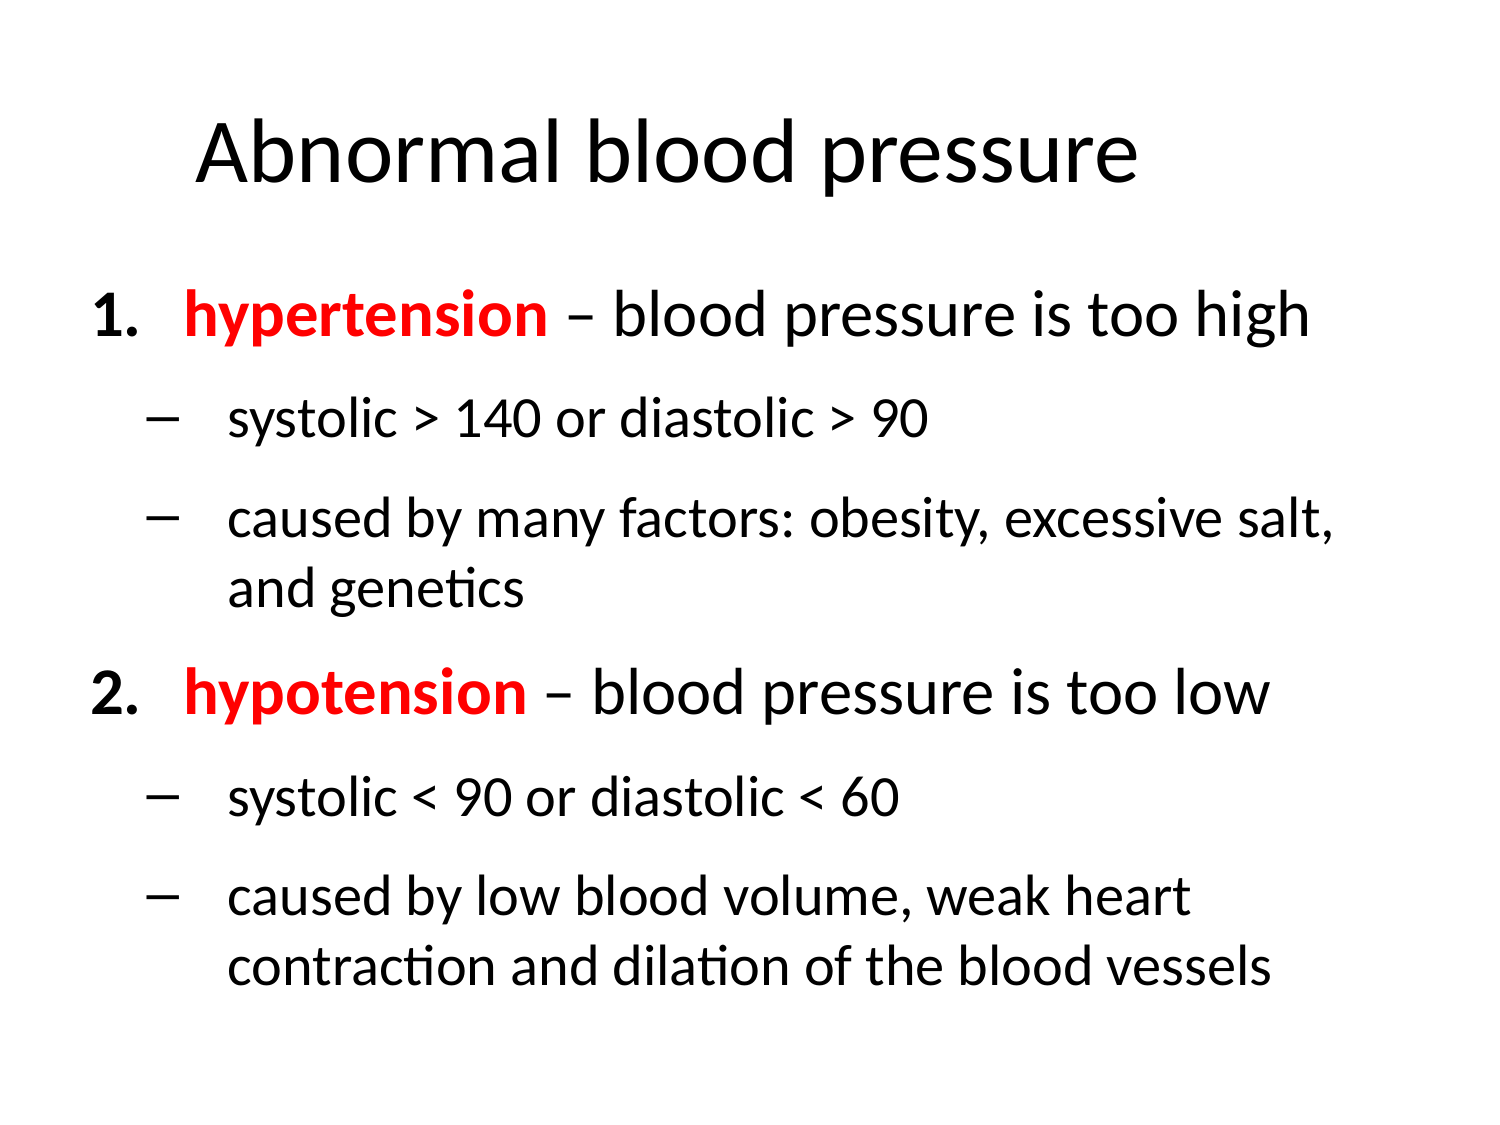

# Abnormal blood pressure
hypertension – blood pressure is too high
systolic > 140 or diastolic > 90
caused by many factors: obesity, excessive salt, and genetics
hypotension – blood pressure is too low
systolic < 90 or diastolic < 60
caused by low blood volume, weak heart contraction and dilation of the blood vessels